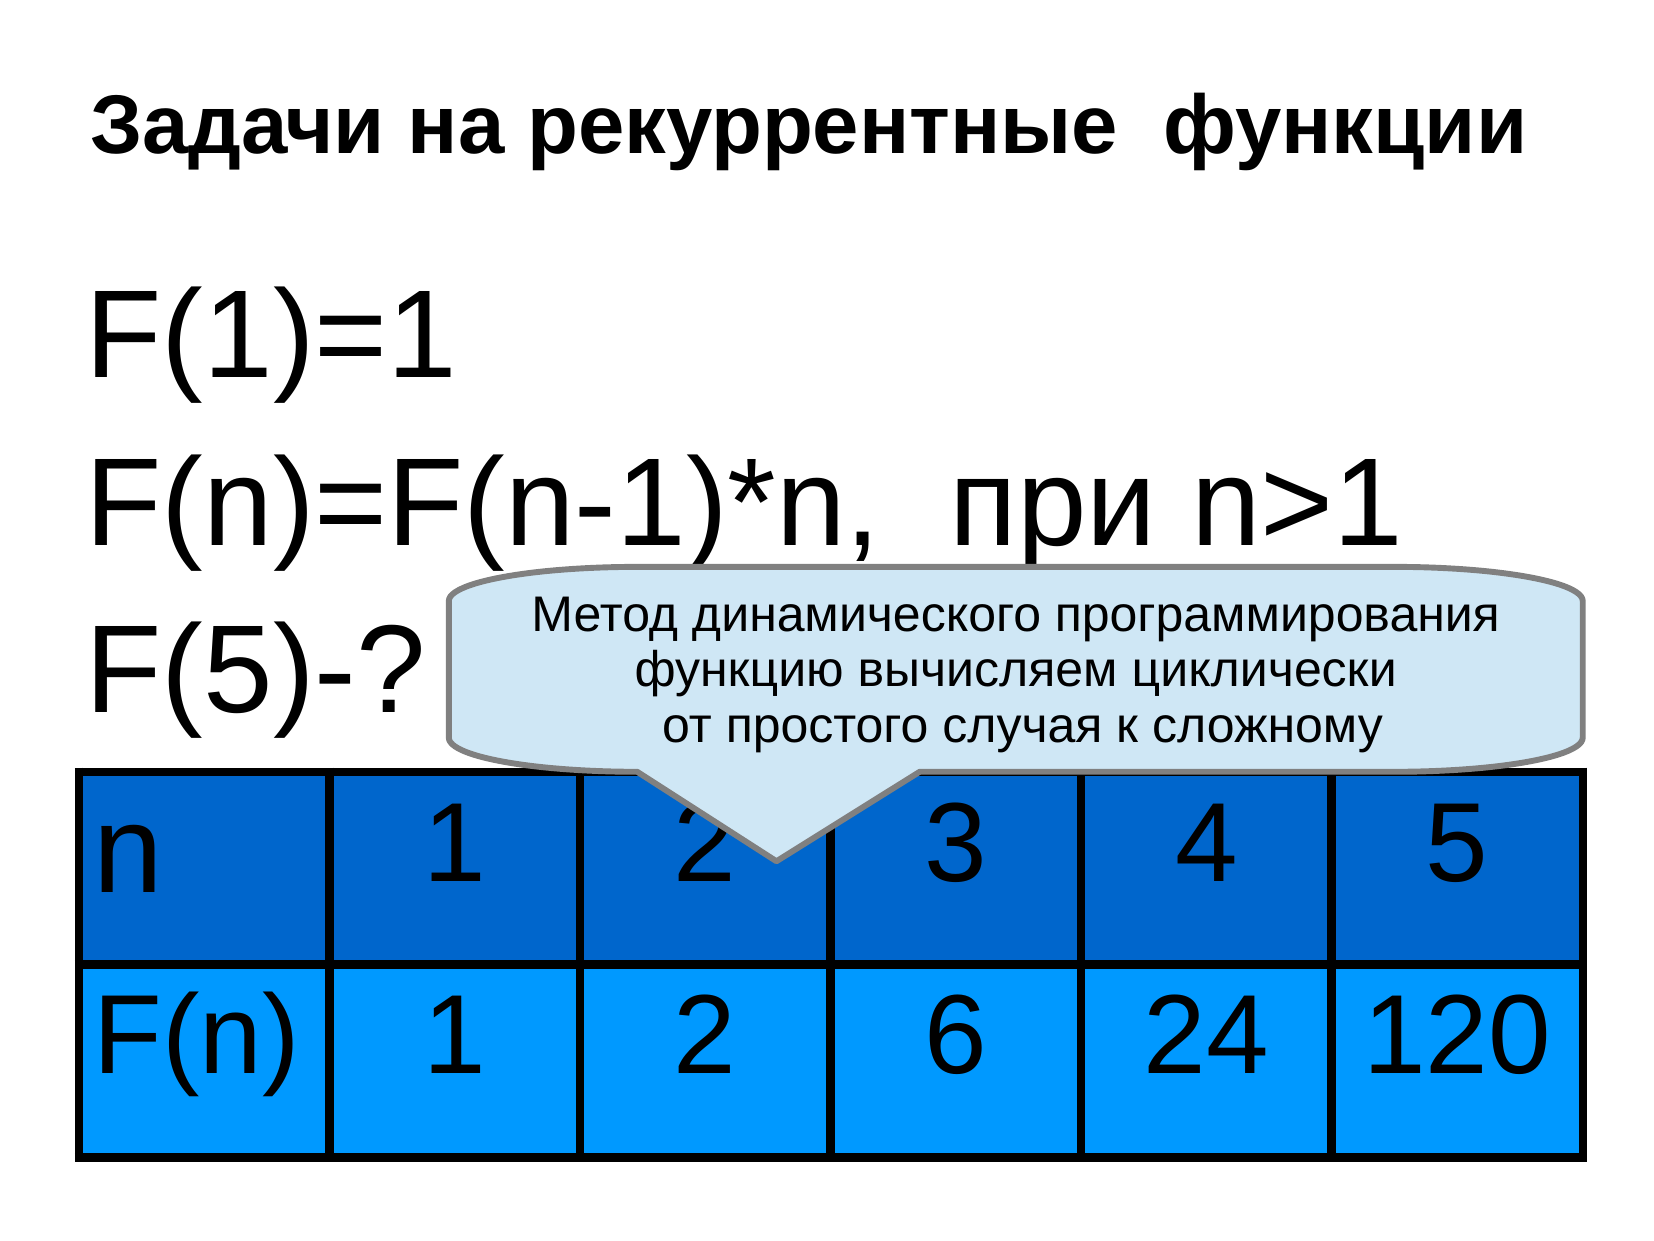

Задачи на рекуррентные функции
F(1)=1
F(n)=F(n-1)*n, при n>1
F(5)-?
Метод динамического программирования
функцию вычисляем циклически
 от простого случая к сложному
| n | 1 | 2 | 3 | 4 | 5 |
| --- | --- | --- | --- | --- | --- |
| F(n) | 1 | 2 | 6 | 24 | 120 |